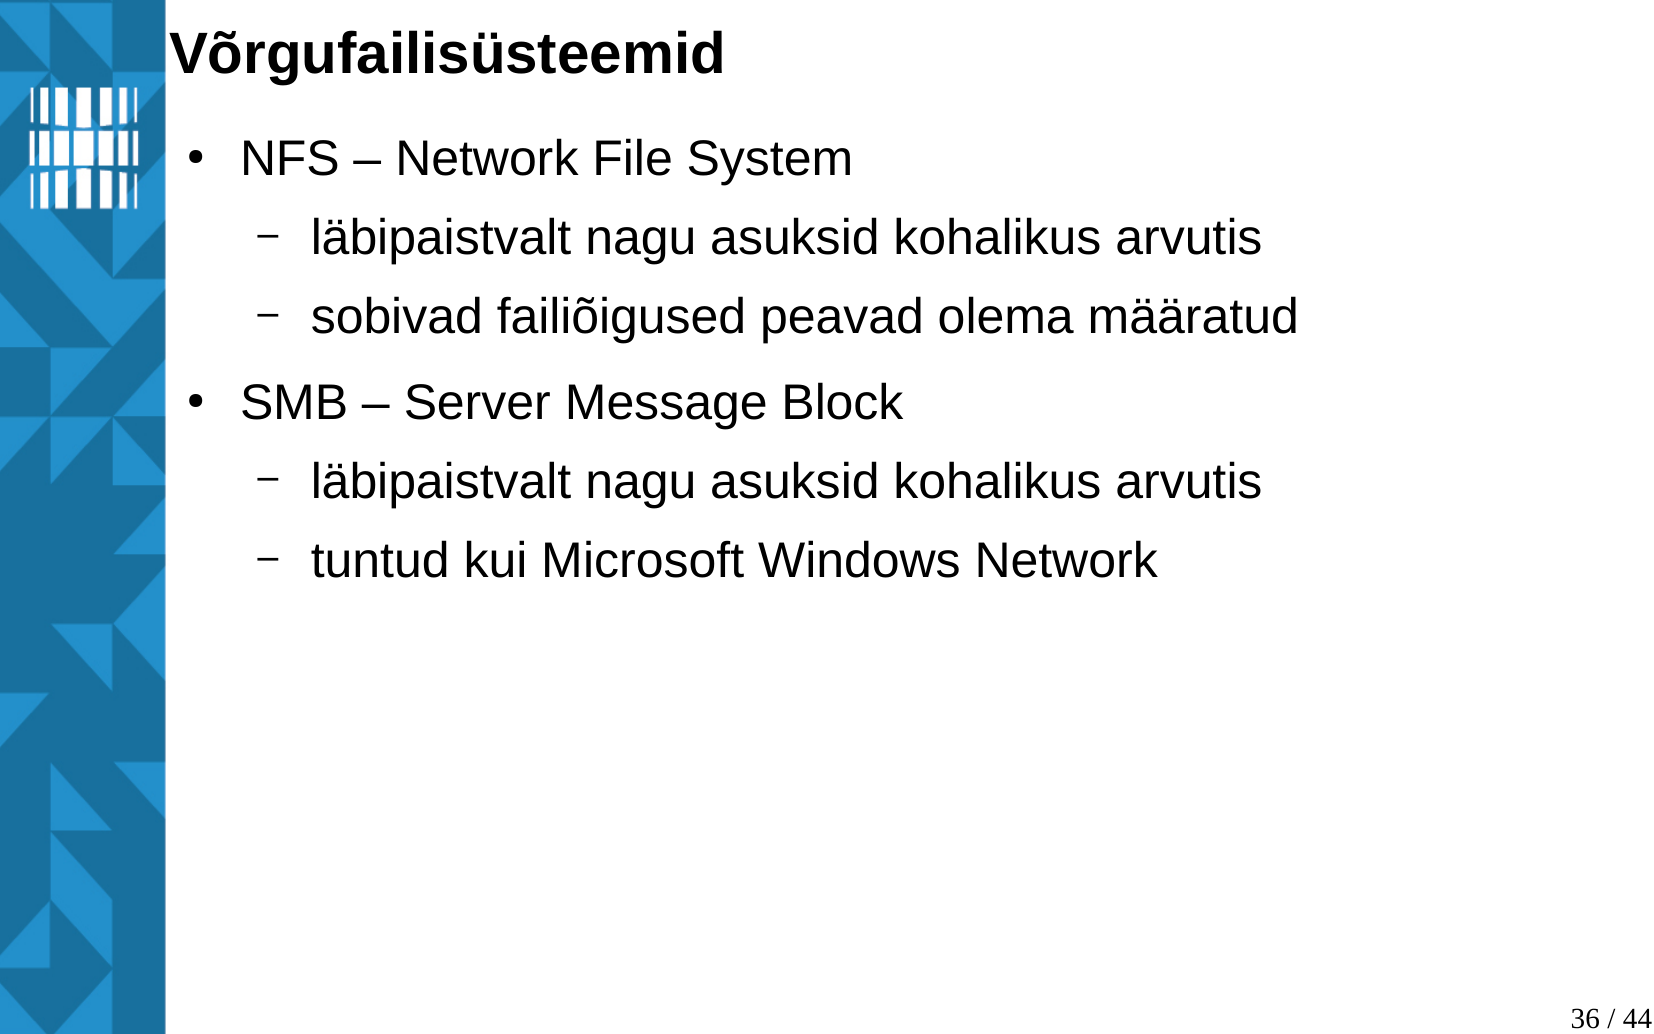

# Võrgufailisüsteemid
NFS – Network File System
läbipaistvalt nagu asuksid kohalikus arvutis
sobivad failiõigused peavad olema määratud
SMB – Server Message Block
läbipaistvalt nagu asuksid kohalikus arvutis
tuntud kui Microsoft Windows Network
36